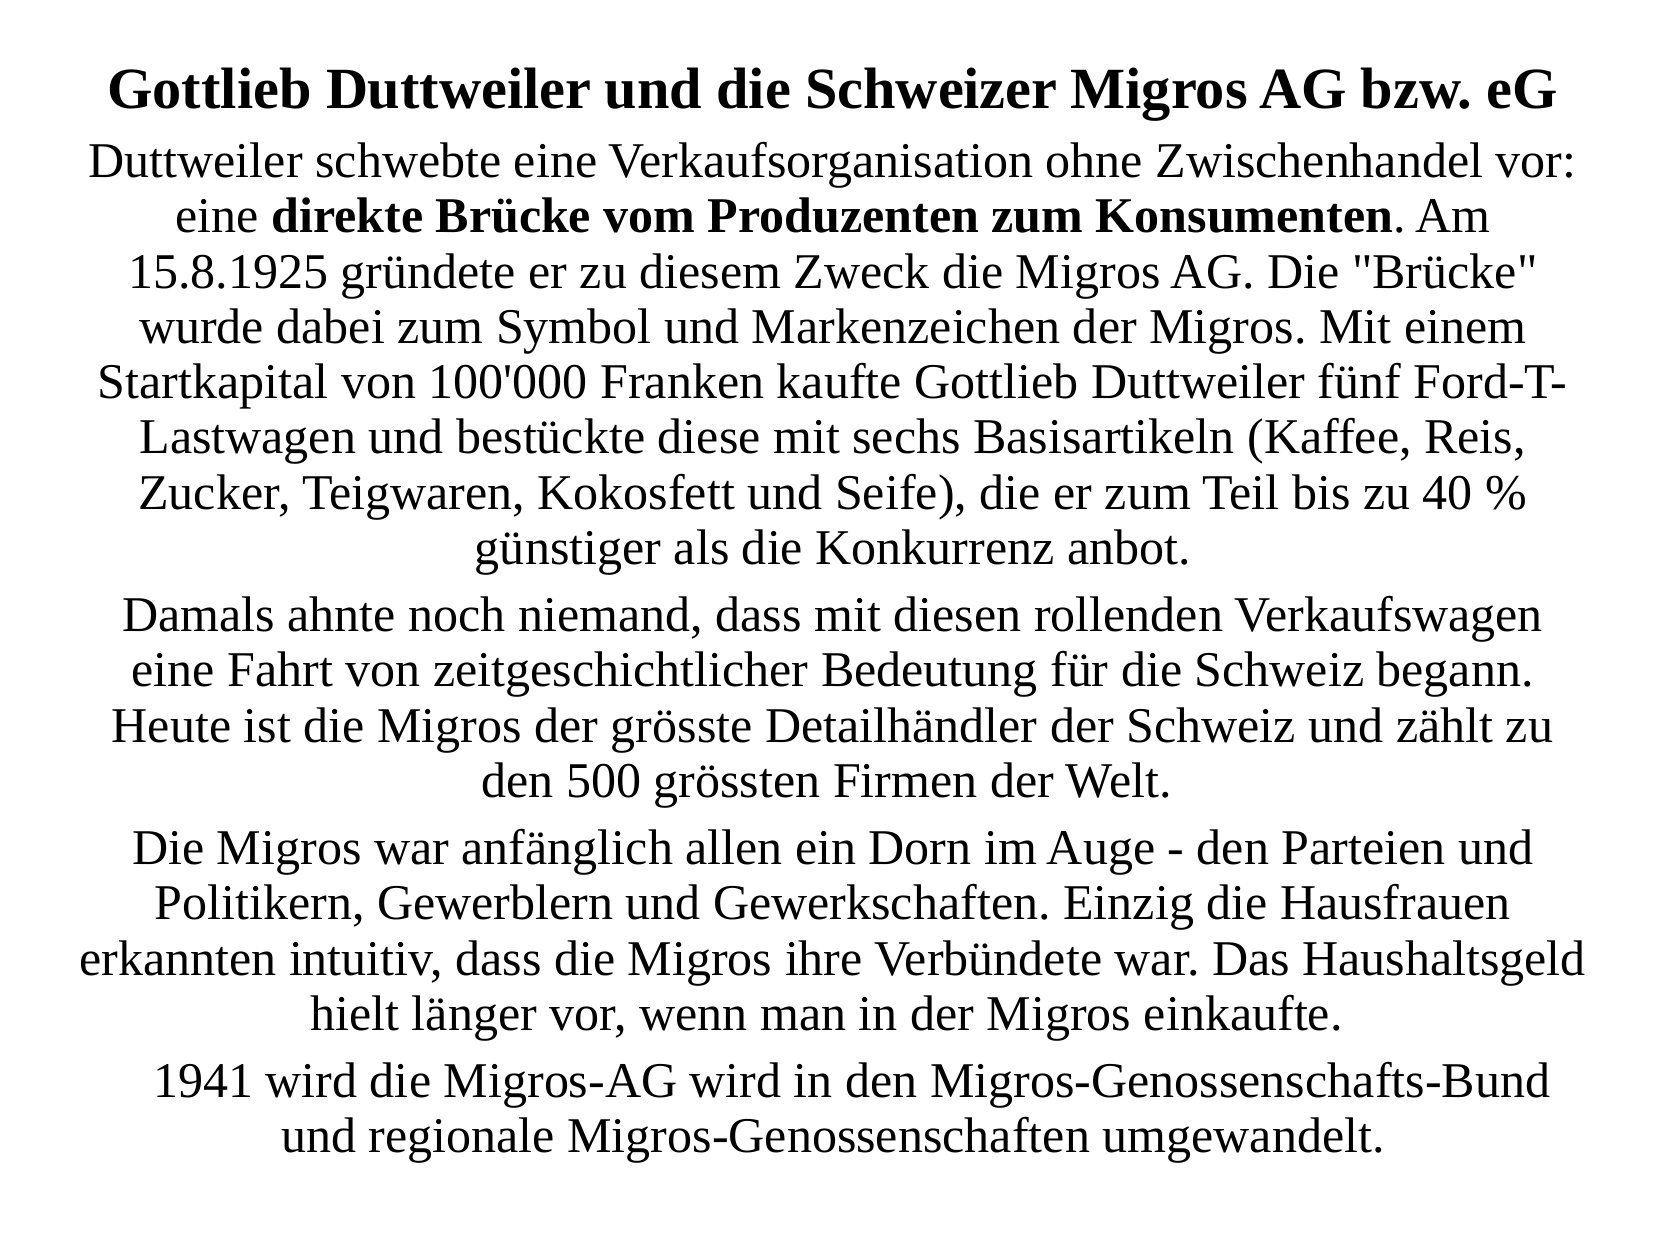

Gottlieb Duttweiler und die Schweizer Migros AG bzw. eG
Duttweiler schwebte eine Verkaufsorganisation ohne Zwischenhandel vor: eine direkte Brücke vom Produzenten zum Konsumenten. Am 15.8.1925 gründete er zu diesem Zweck die Migros AG. Die "Brücke" wurde dabei zum Symbol und Markenzeichen der Migros. Mit einem Startkapital von 100'000 Franken kaufte Gottlieb Duttweiler fünf Ford-T-Lastwagen und bestückte diese mit sechs Basisartikeln (Kaffee, Reis, Zucker, Teigwaren, Kokosfett und Seife), die er zum Teil bis zu 40 % günstiger als die Konkurrenz anbot.
Damals ahnte noch niemand, dass mit diesen rollenden Verkaufswagen eine Fahrt von zeitgeschichtlicher Bedeutung für die Schweiz begann. Heute ist die Migros der grösste Detailhändler der Schweiz und zählt zu den 500 grössten Firmen der Welt.
Die Migros war anfänglich allen ein Dorn im Auge - den Parteien und Politikern, Gewerblern und Gewerkschaften. Einzig die Hausfrauen erkannten intuitiv, dass die Migros ihre Verbündete war. Das Haushaltsgeld hielt länger vor, wenn man in der Migros einkaufte.
 1941 wird die Migros-AG wird in den Migros-Genossenschafts-Bund und regionale Migros-Genossenschaften umgewandelt.